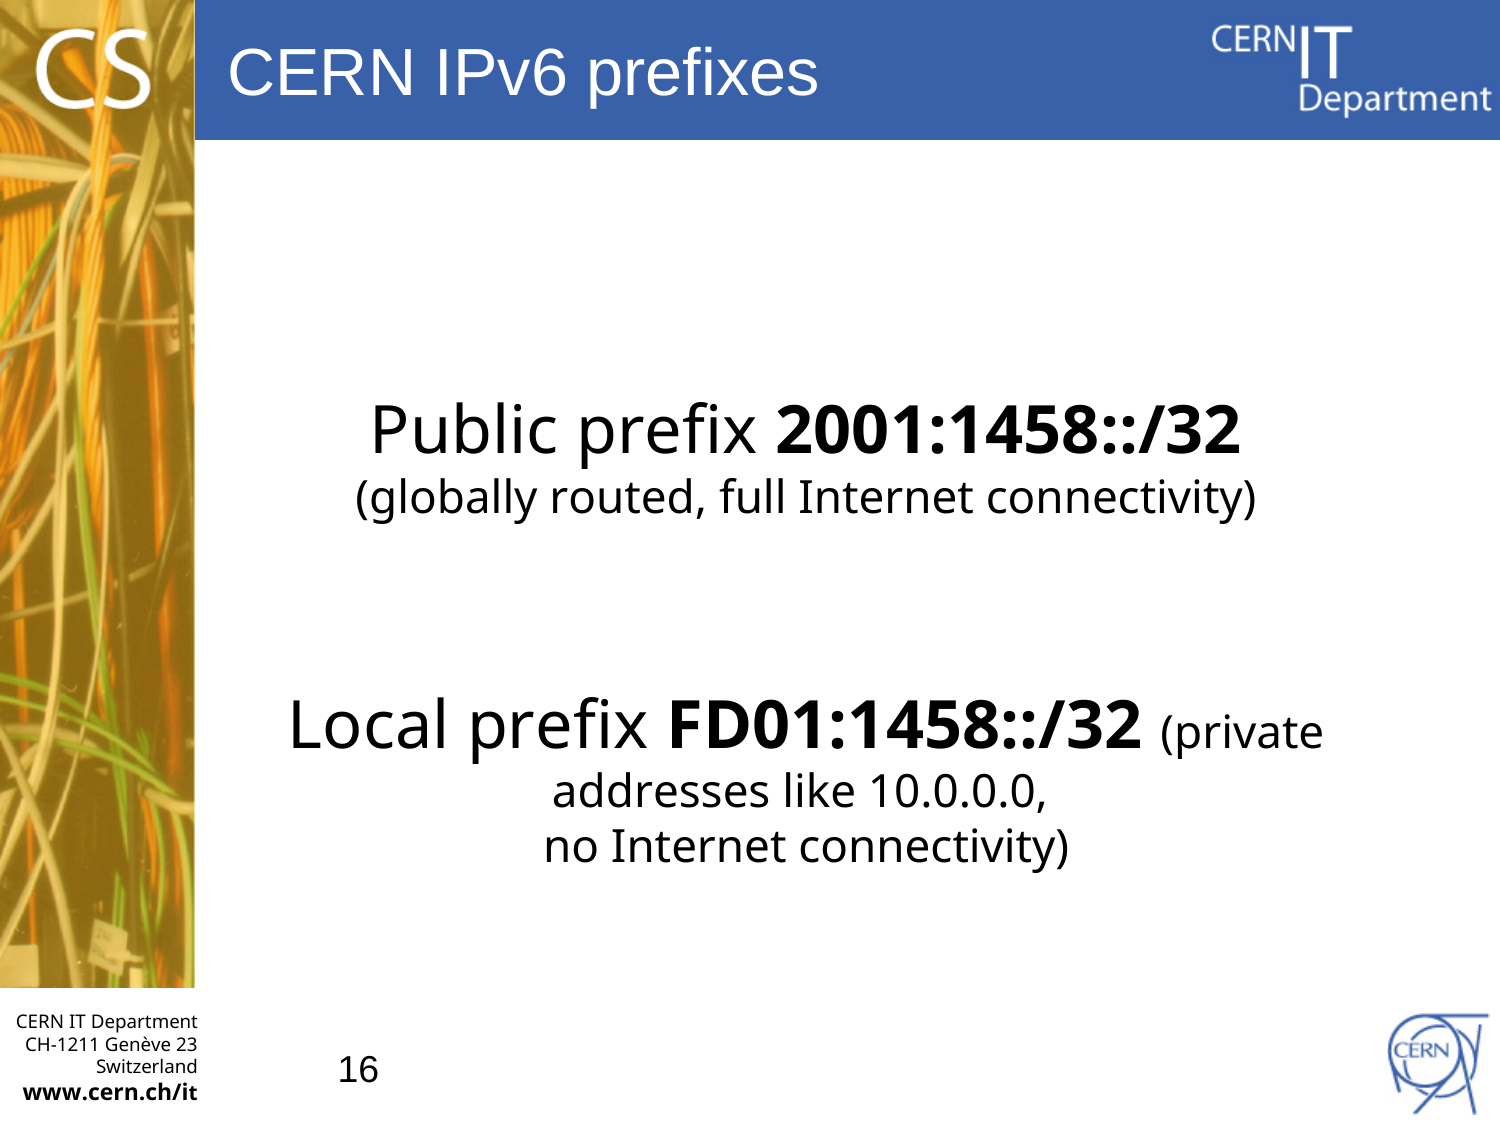

# CERN IPv6 prefixes
Public prefix 2001:1458::/32 (globally routed, full Internet connectivity)
Local prefix FD01:1458::/32 (private addresses like 10.0.0.0,
no Internet connectivity)